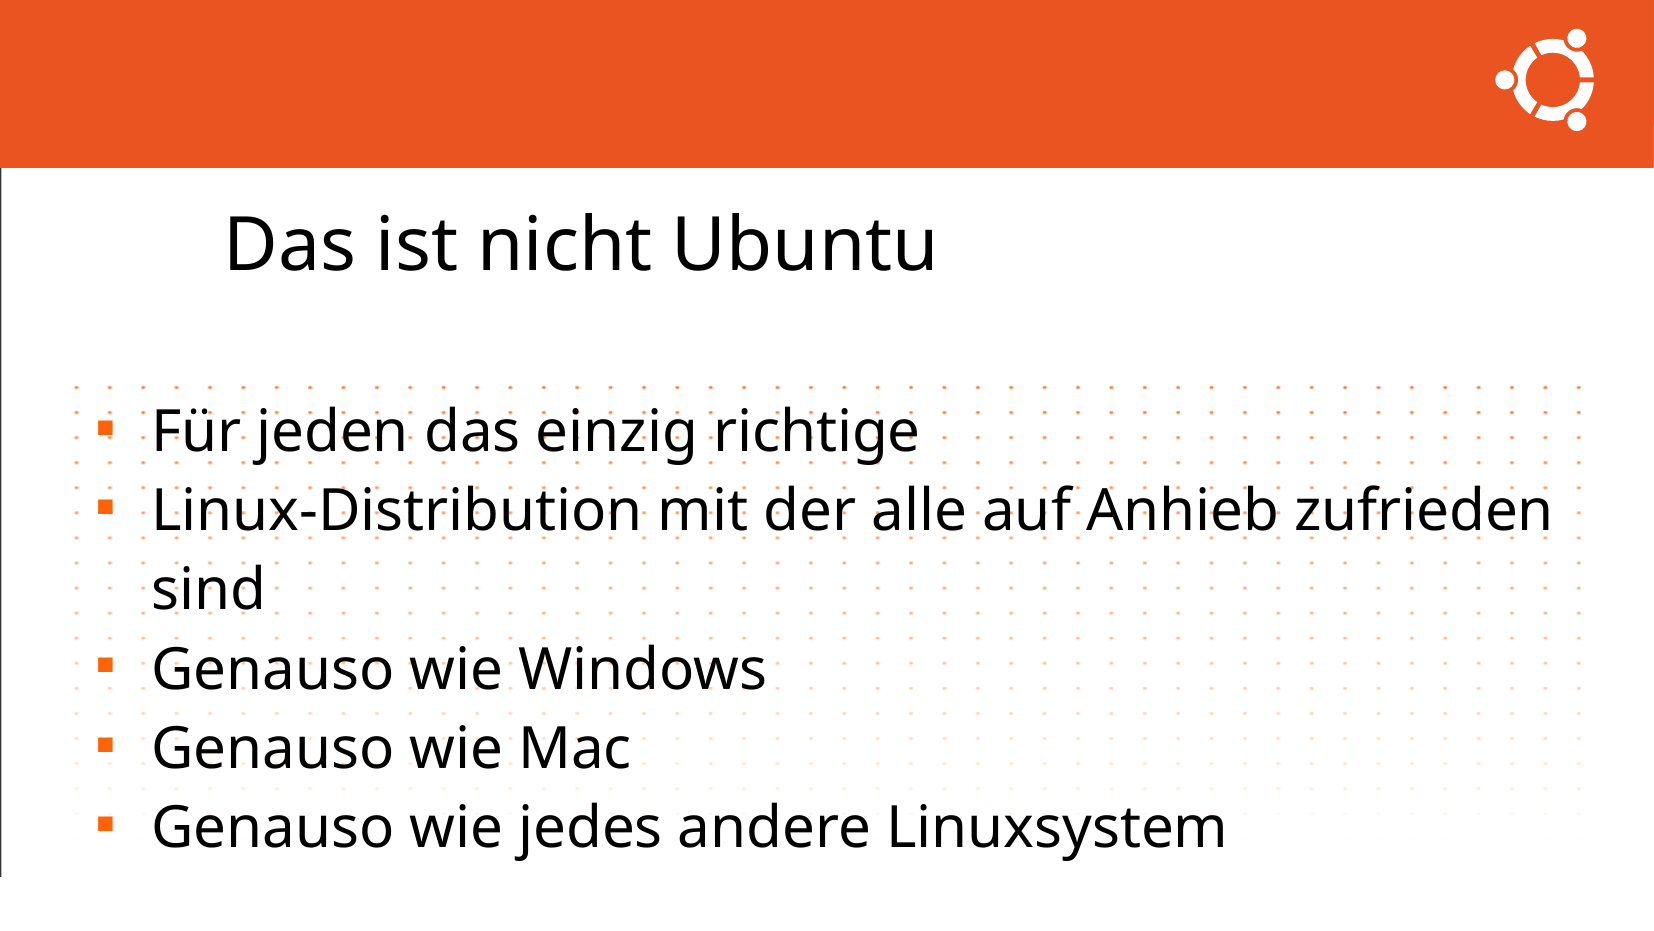

Das ist nicht Ubuntu
Für jeden das einzig richtige
Linux-Distribution mit der alle auf Anhieb zufrieden sind
Genauso wie Windows
Genauso wie Mac
Genauso wie jedes andere Linuxsystem
#